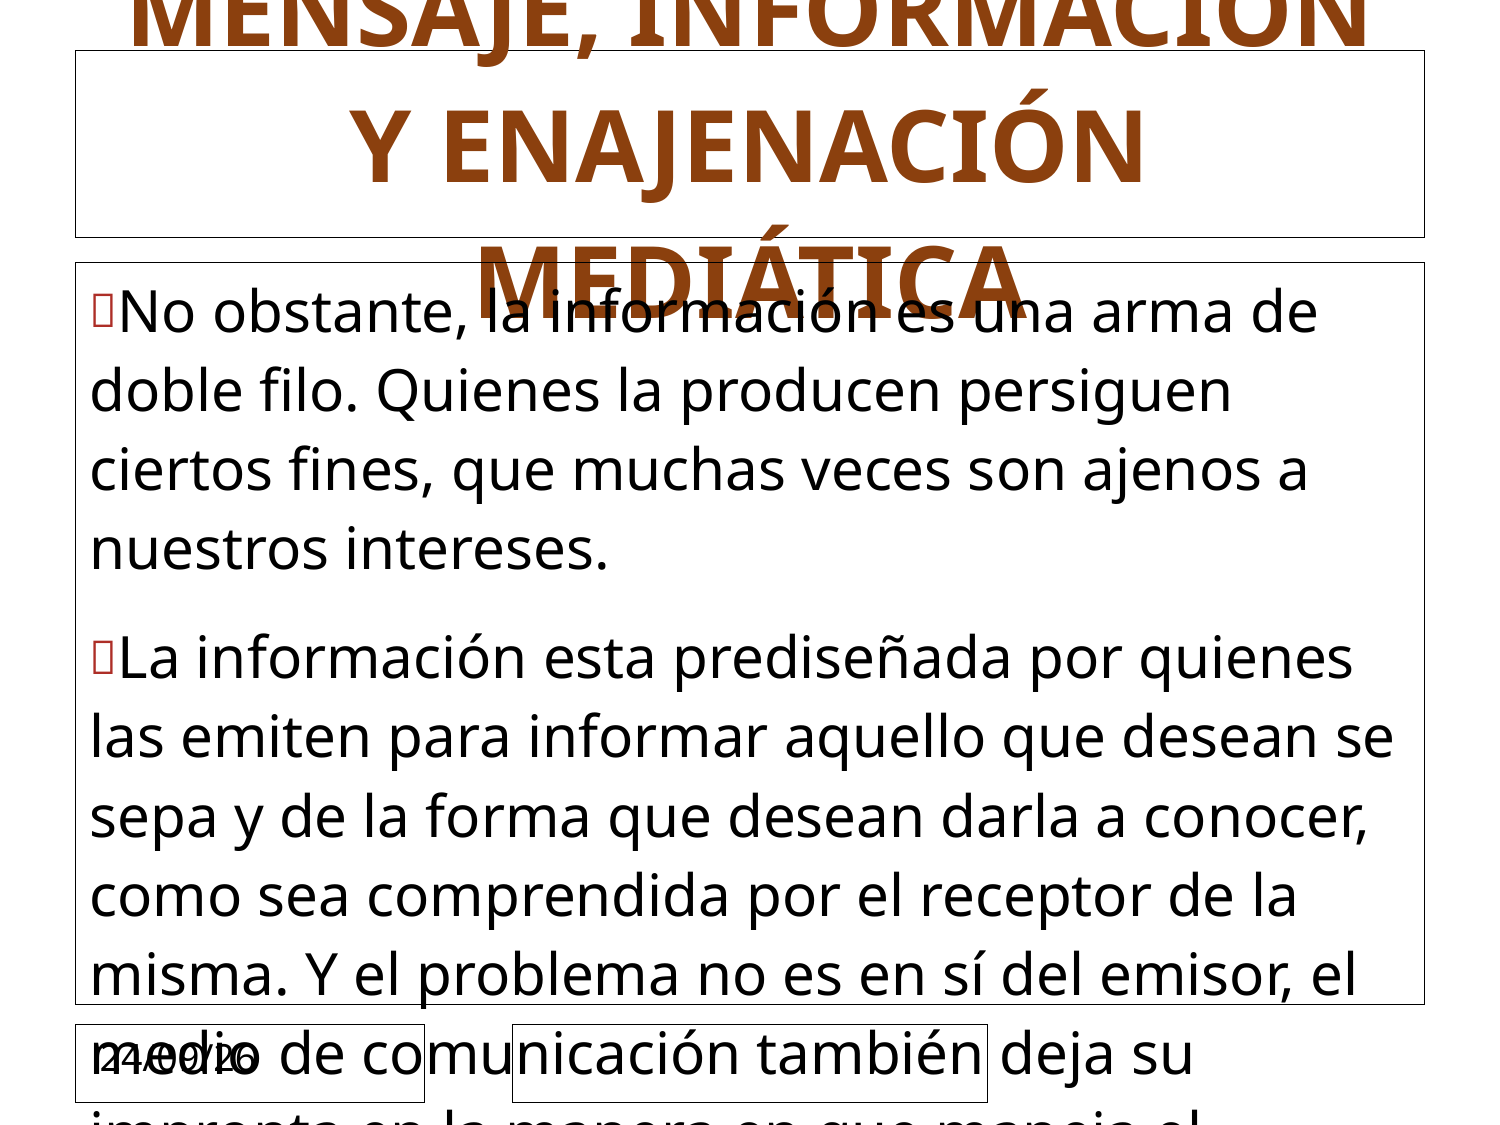

# MENSAJE, INFORMACIÓN Y ENAJENACIÓN MEDIÁTICA
No obstante, la información es una arma de doble filo. Quienes la producen persiguen ciertos fines, que muchas veces son ajenos a nuestros intereses.
La información esta prediseñada por quienes las emiten para informar aquello que desean se sepa y de la forma que desean darla a conocer, como sea comprendida por el receptor de la misma. Y el problema no es en sí del emisor, el medio de comunicación también deja su impronta en la manera en que maneja el contenido del mensaje.